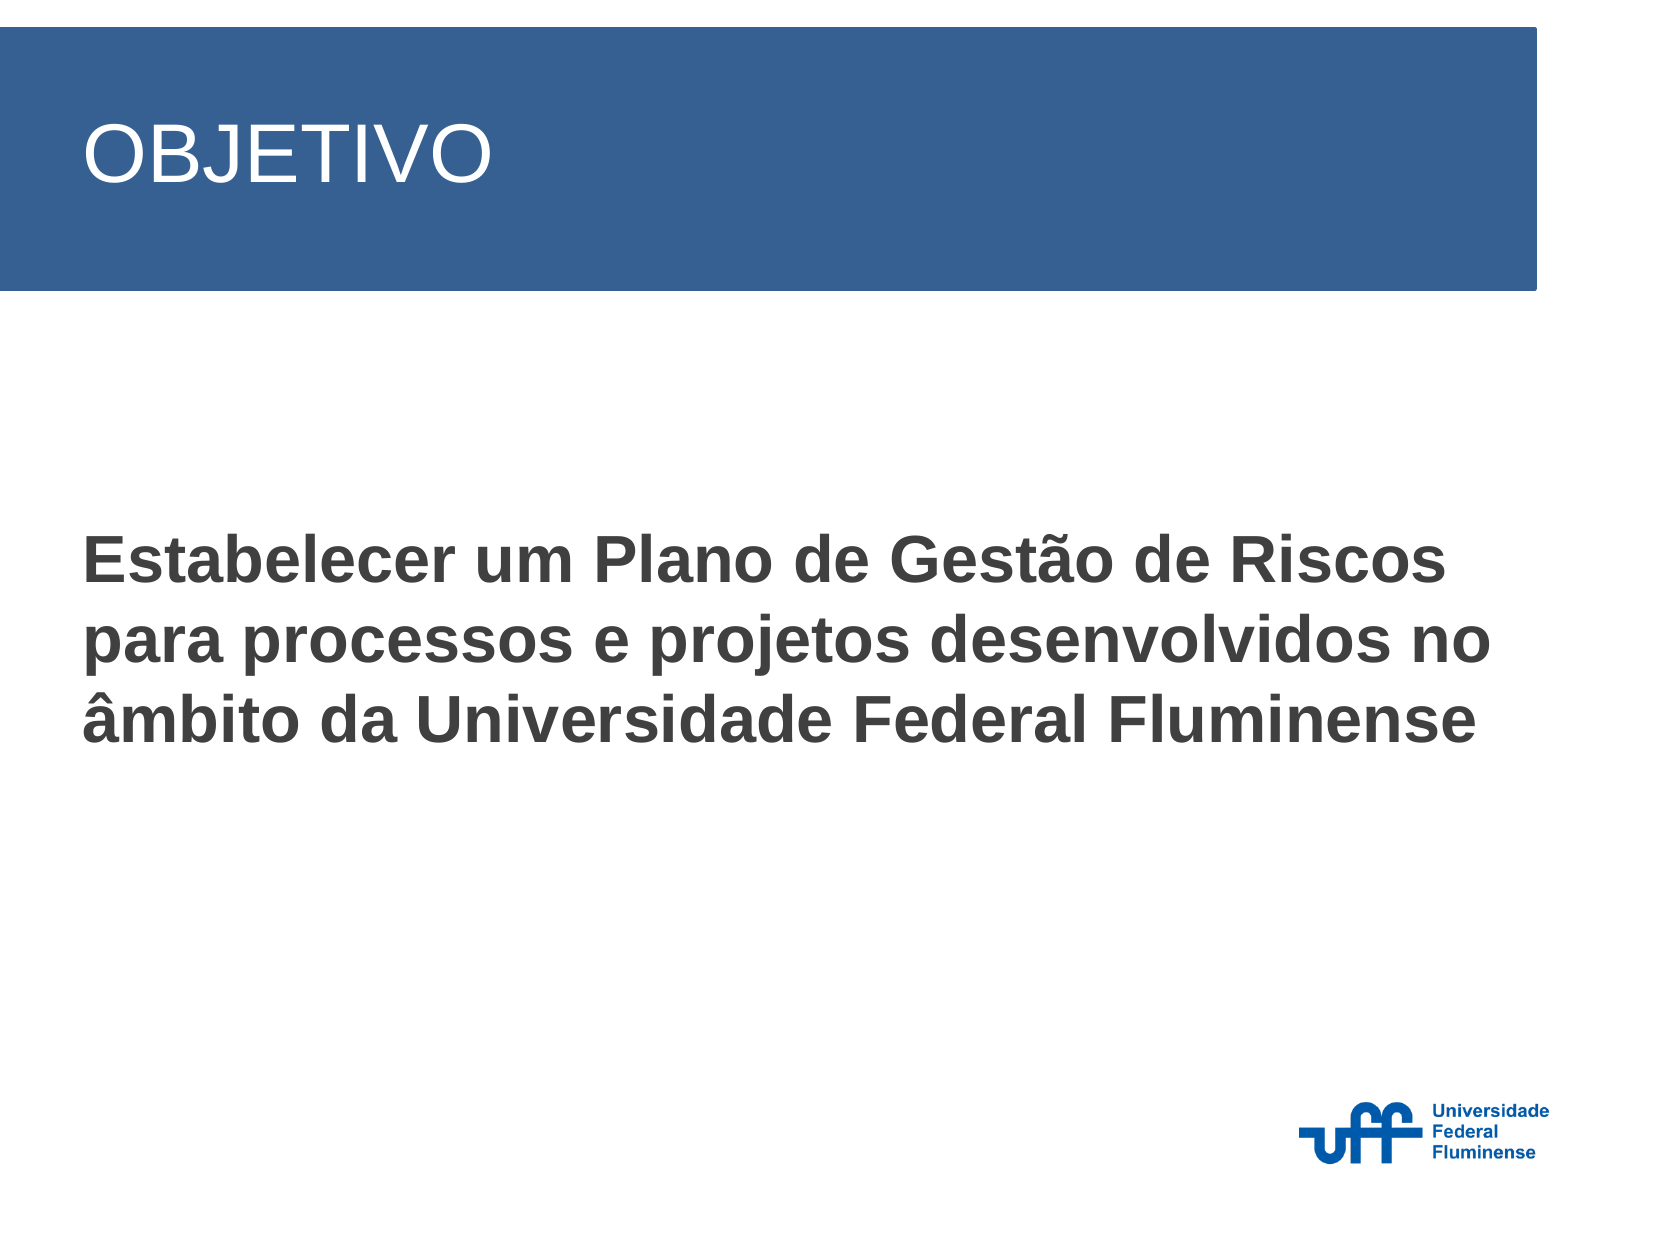

OBJETIVO
Estabelecer um Plano de Gestão de Riscos
para processos e projetos desenvolvidos no
âmbito da Universidade Federal Fluminense